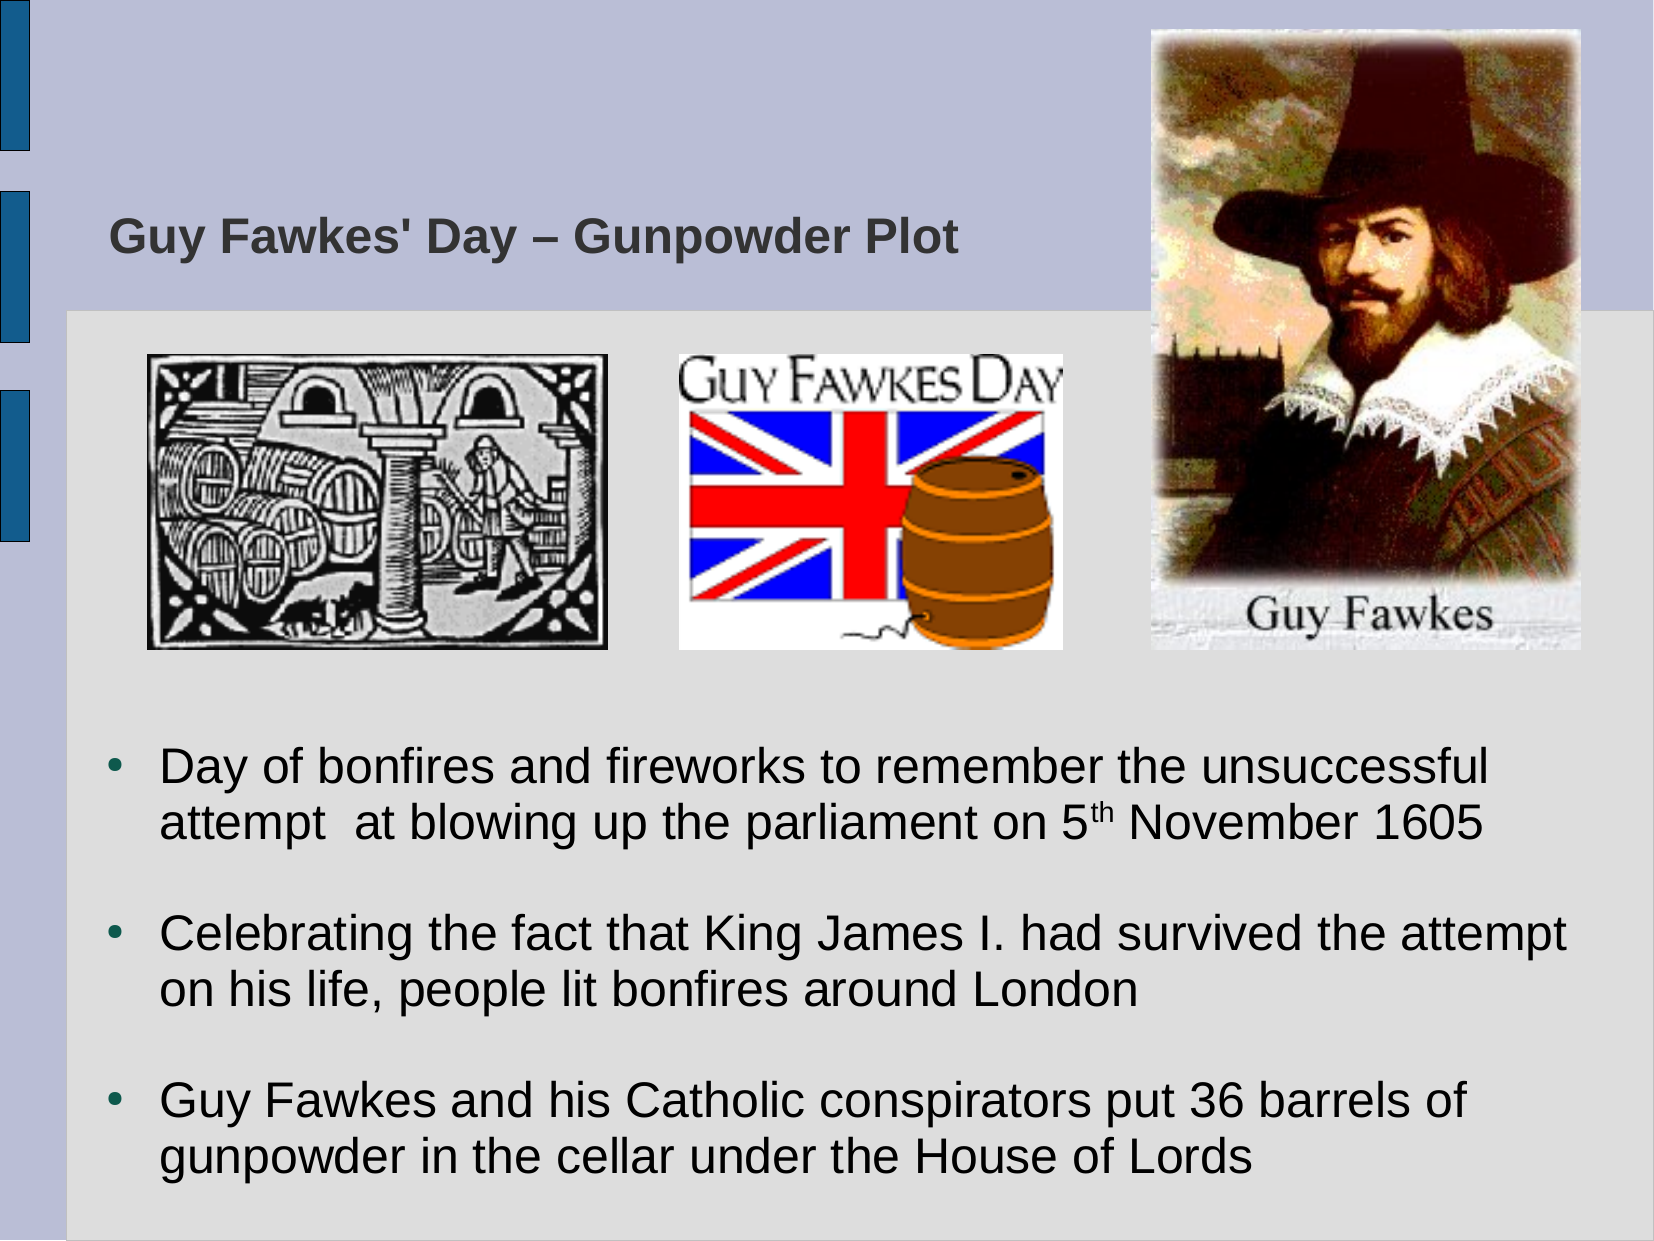

# Guy Fawkes' Day – Gunpowder Plot
Day of bonfires and fireworks to remember the unsuccessful attempt at blowing up the parliament on 5th November 1605
Celebrating the fact that King James I. had survived the attempt on his life, people lit bonfires around London
Guy Fawkes and his Catholic conspirators put 36 barrels of gunpowder in the cellar under the House of Lords